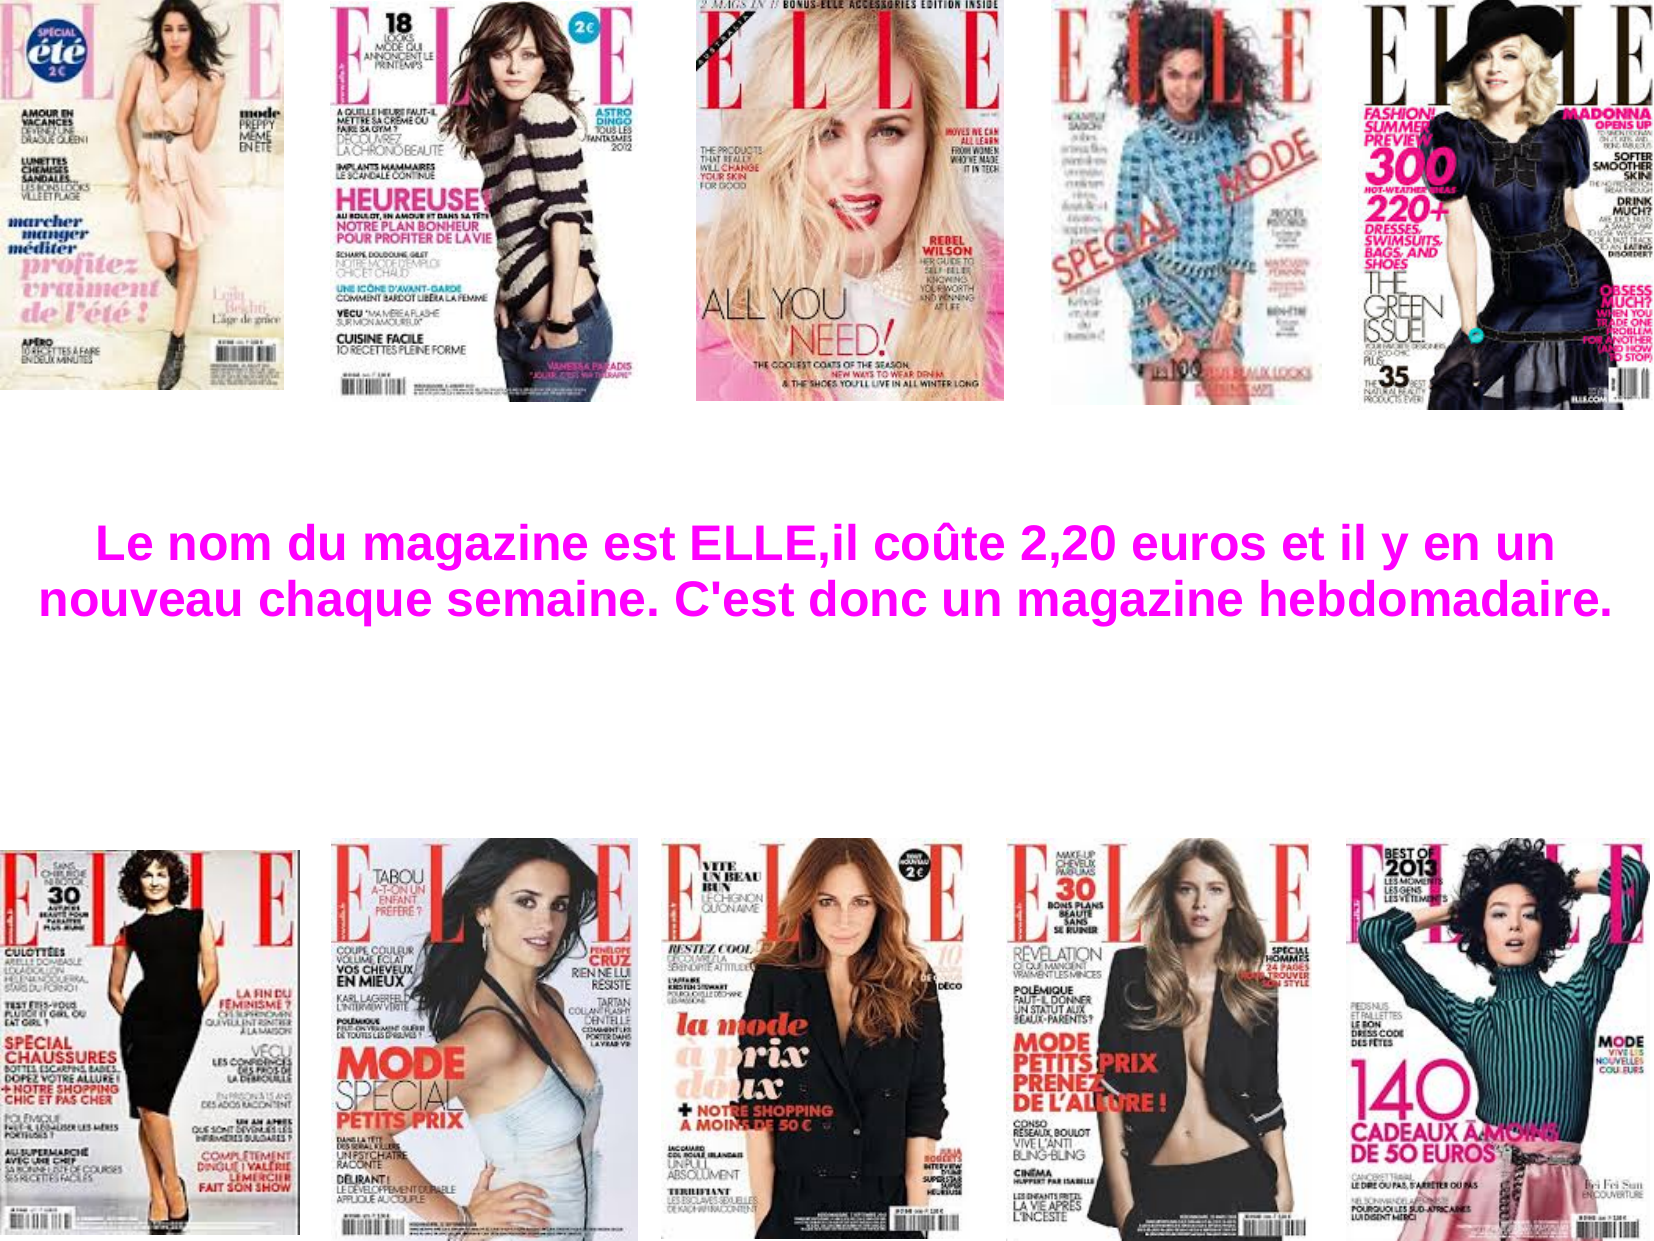

Le nom du magazine est ELLE,il coûte 2,20 euros et il y en un nouveau chaque semaine. C'est donc un magazine hebdomadaire.